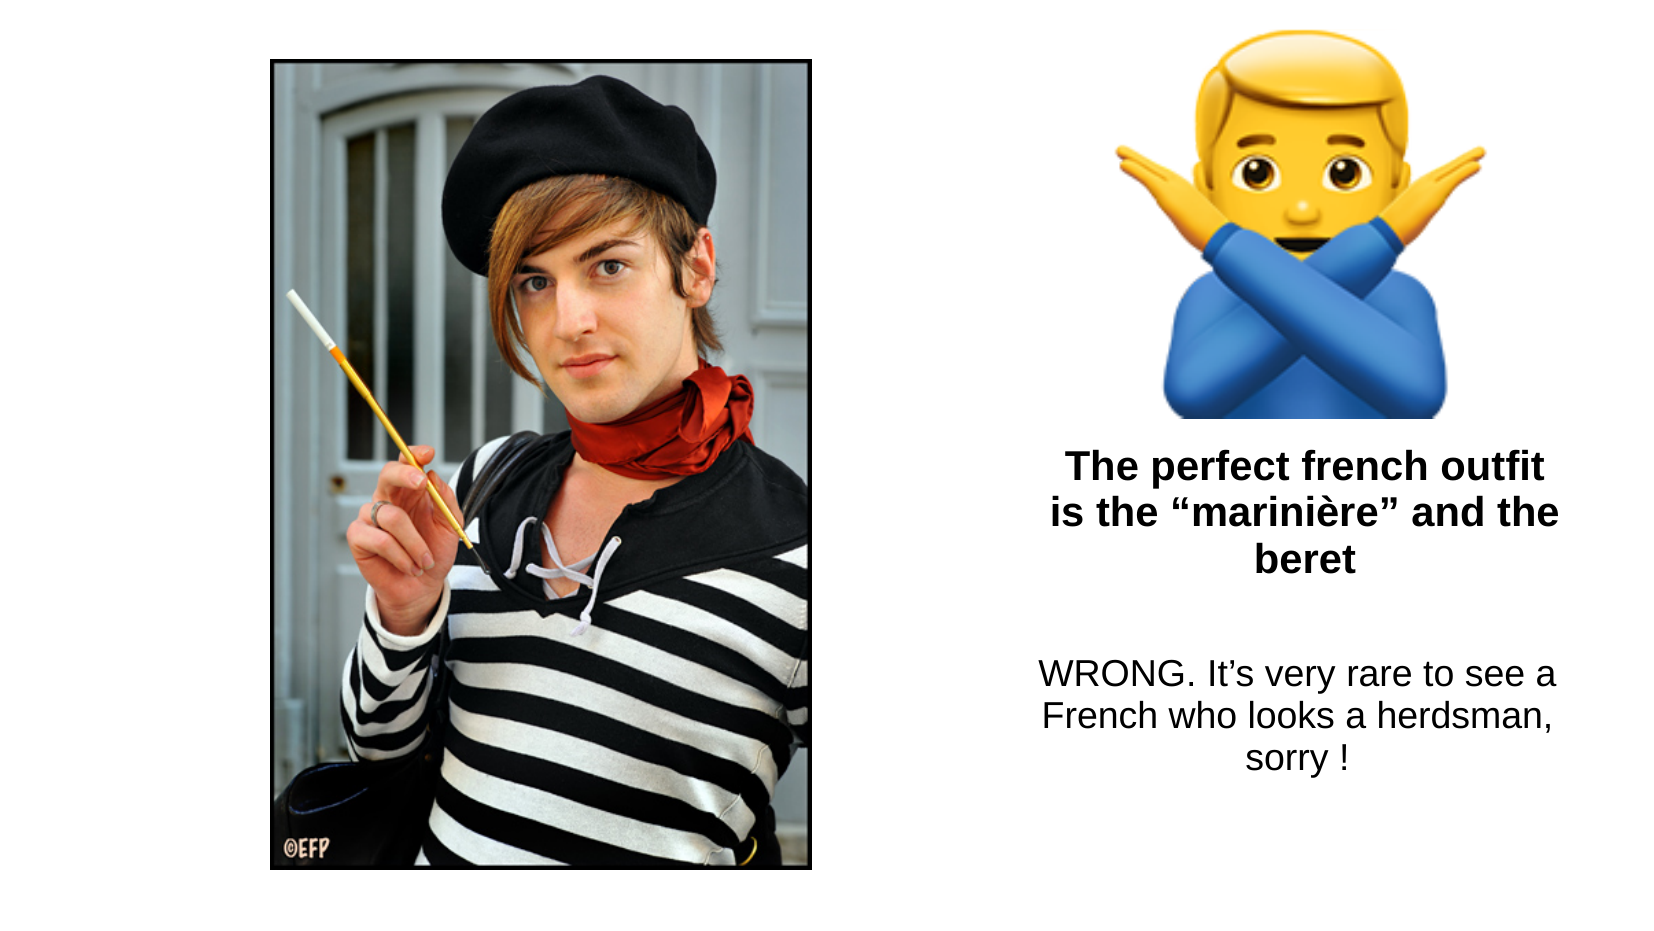

The perfect french outfit is the “marinière” and the beret
WRONG. It’s very rare to see a French who looks a herdsman, sorry !